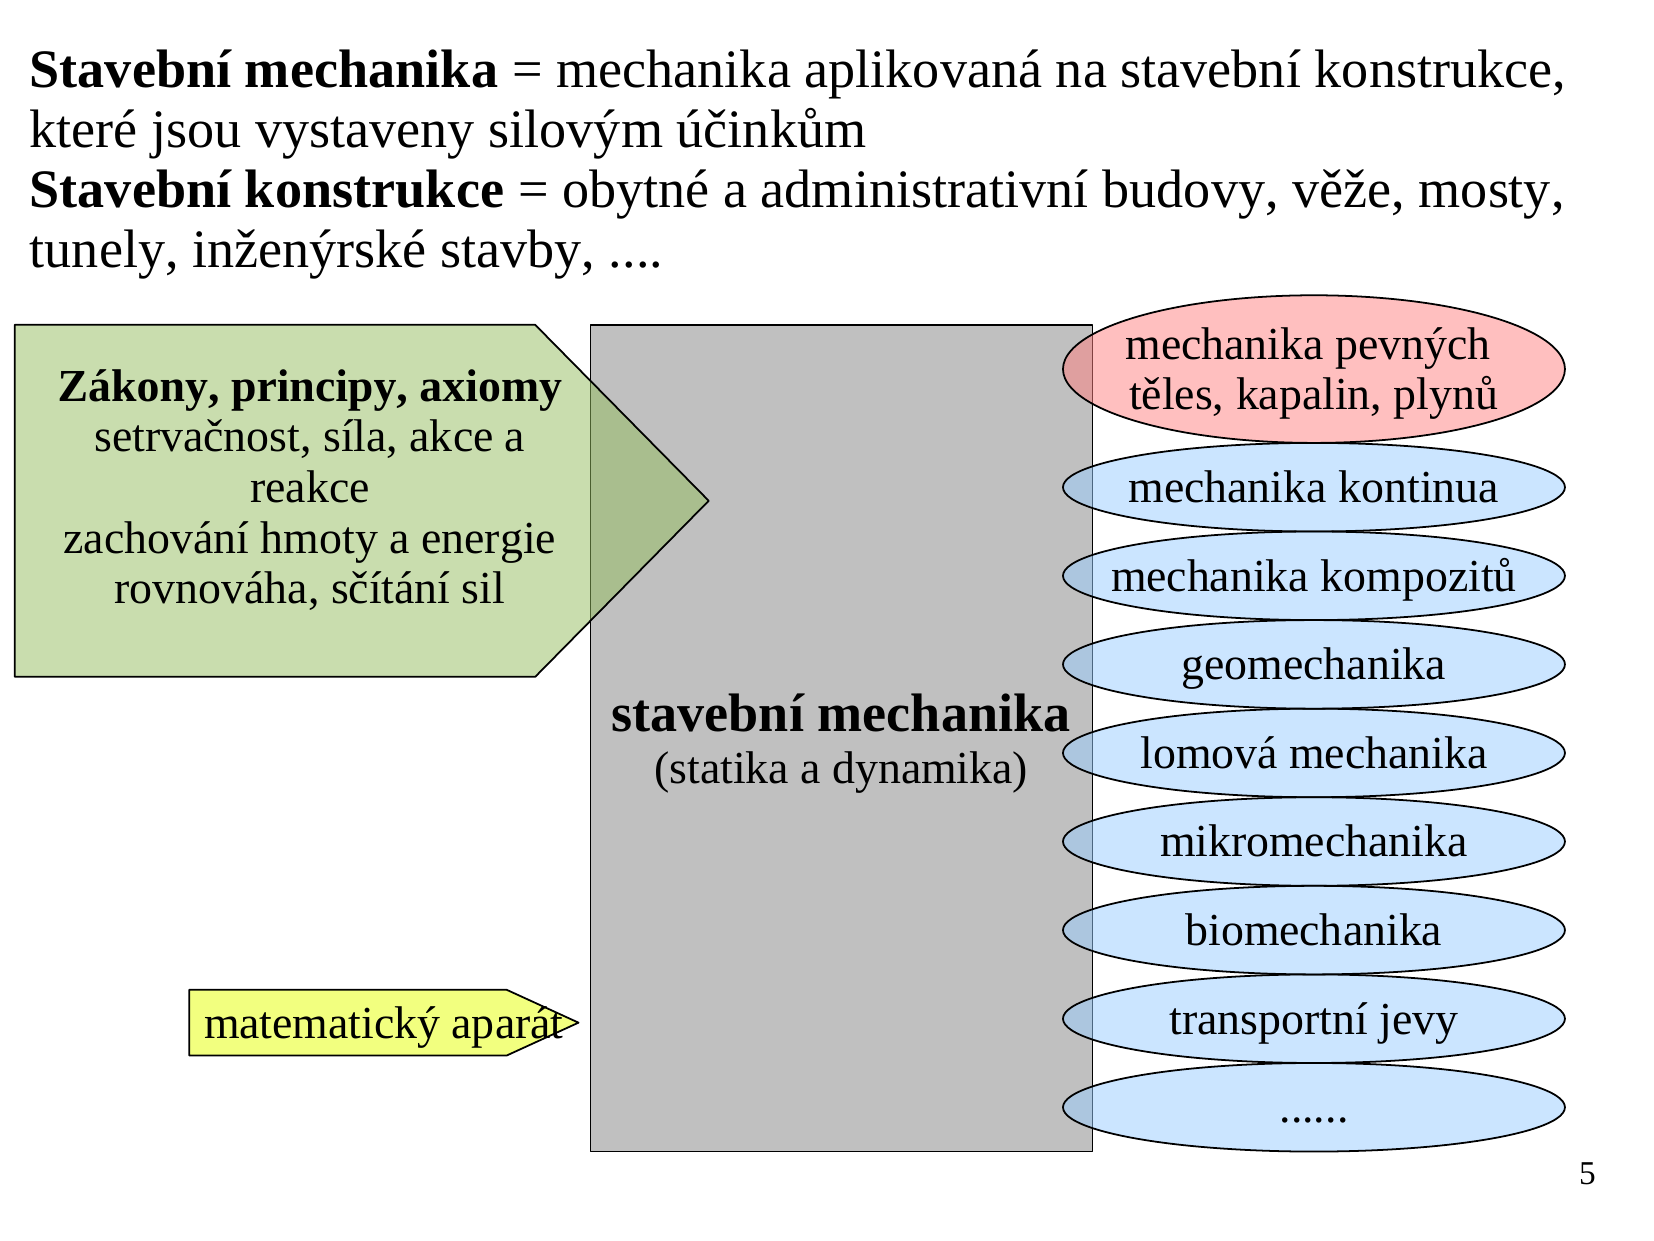

# Stavební mechanika = mechanika aplikovaná na stavební konstrukce, které jsou vystaveny silovým účinkům Stavební konstrukce = obytné a administrativní budovy, věže, mosty, tunely, inženýrské stavby, ....
mechanika pevných
těles, kapalin, plynů
stavební mechanika
(statika a dynamika)
Zákony, principy, axiomy
setrvačnost, síla, akce a reakce
zachování hmoty a energie
rovnováha, sčítání sil
mechanika kontinua
mechanika kompozitů
geomechanika
lomová mechanika
mikromechanika
biomechanika
transportní jevy
matematický aparát
......
5